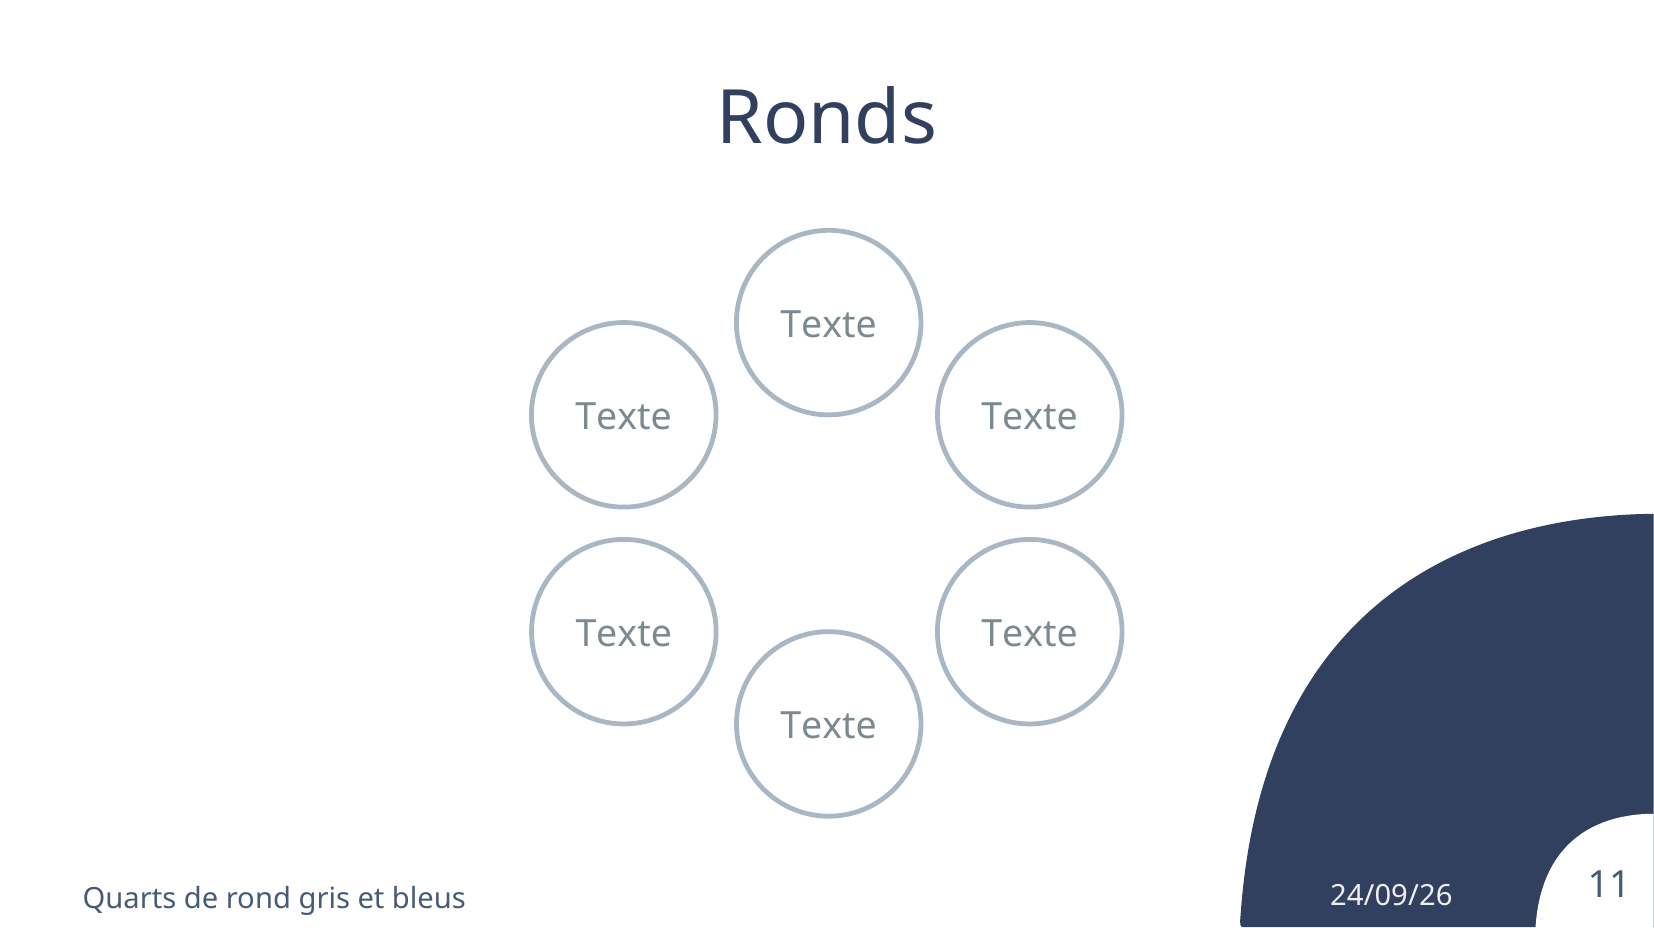

# Ronds
Texte
Texte
Texte
Texte
Texte
Texte
11
Quarts de rond gris et bleus